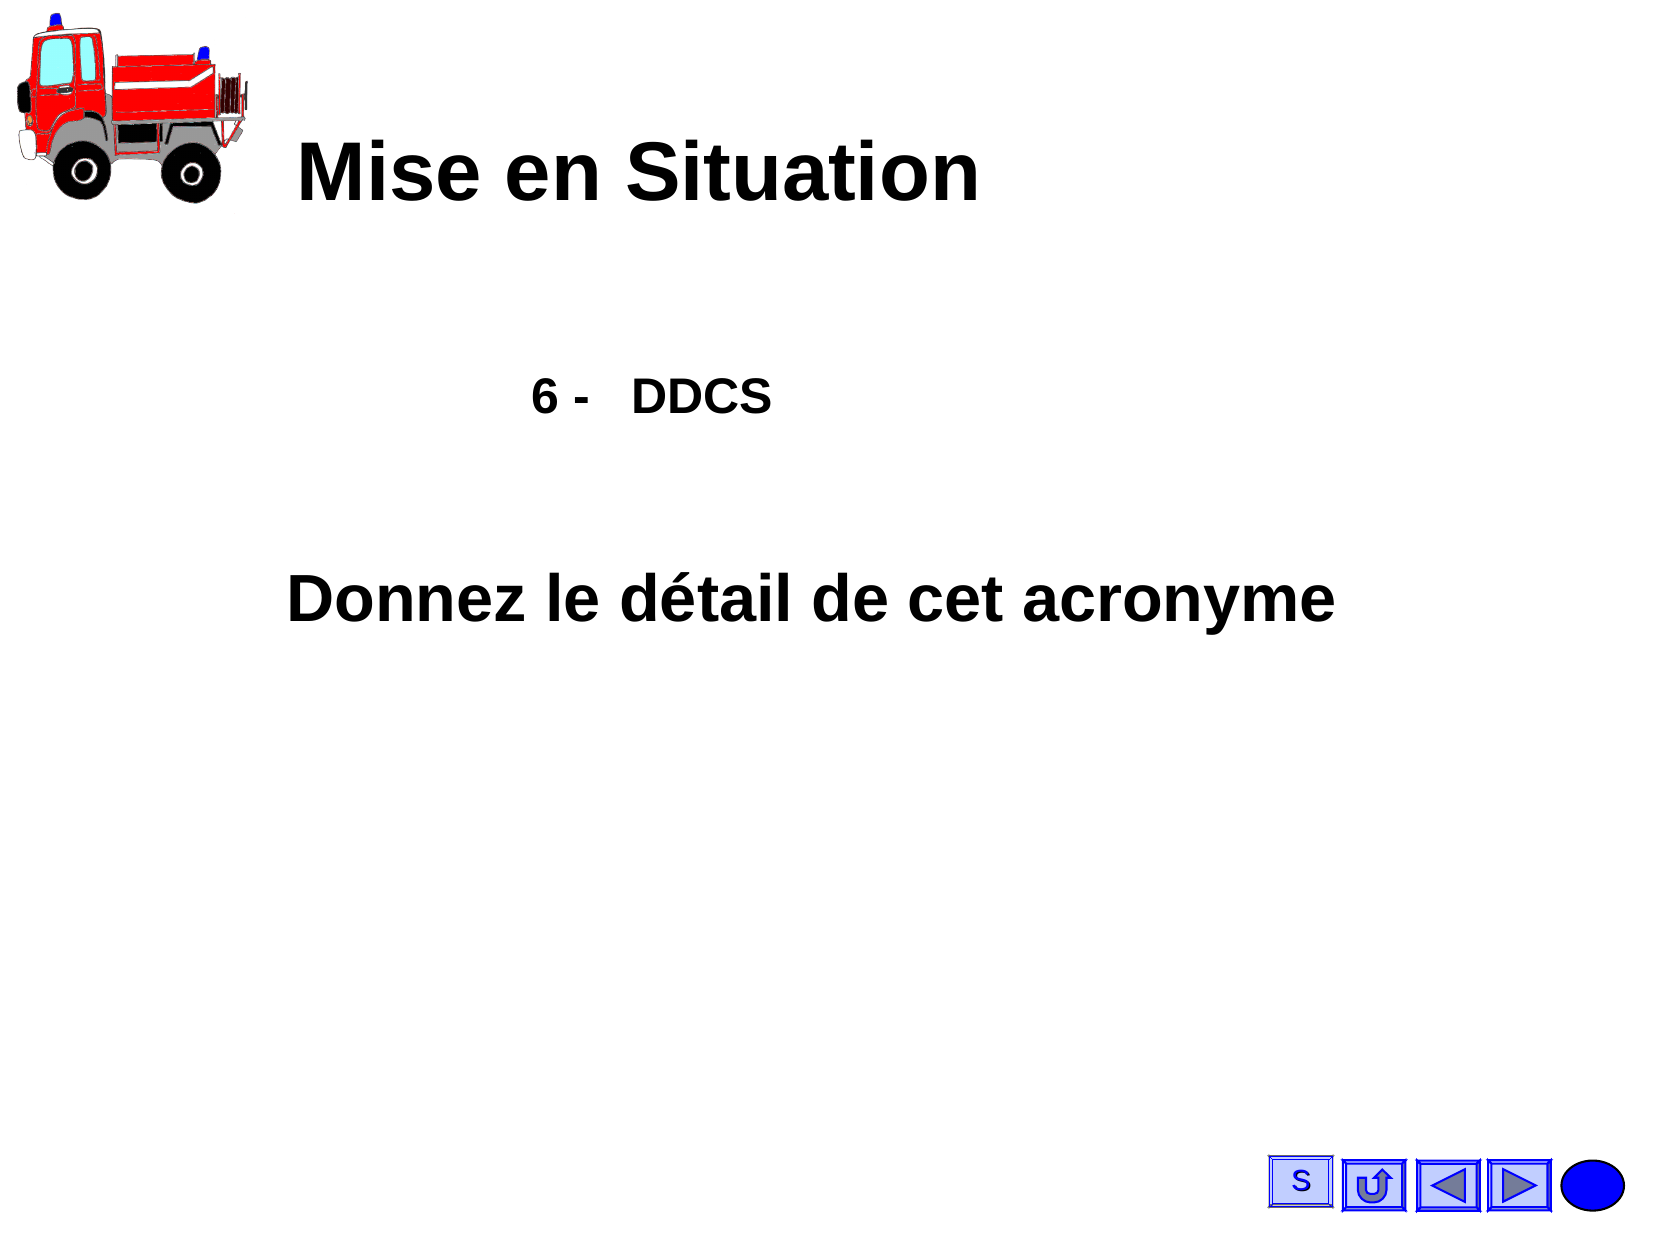

Mise en Situation
6 -   DDCS
# Donnez le détail de cet acronyme